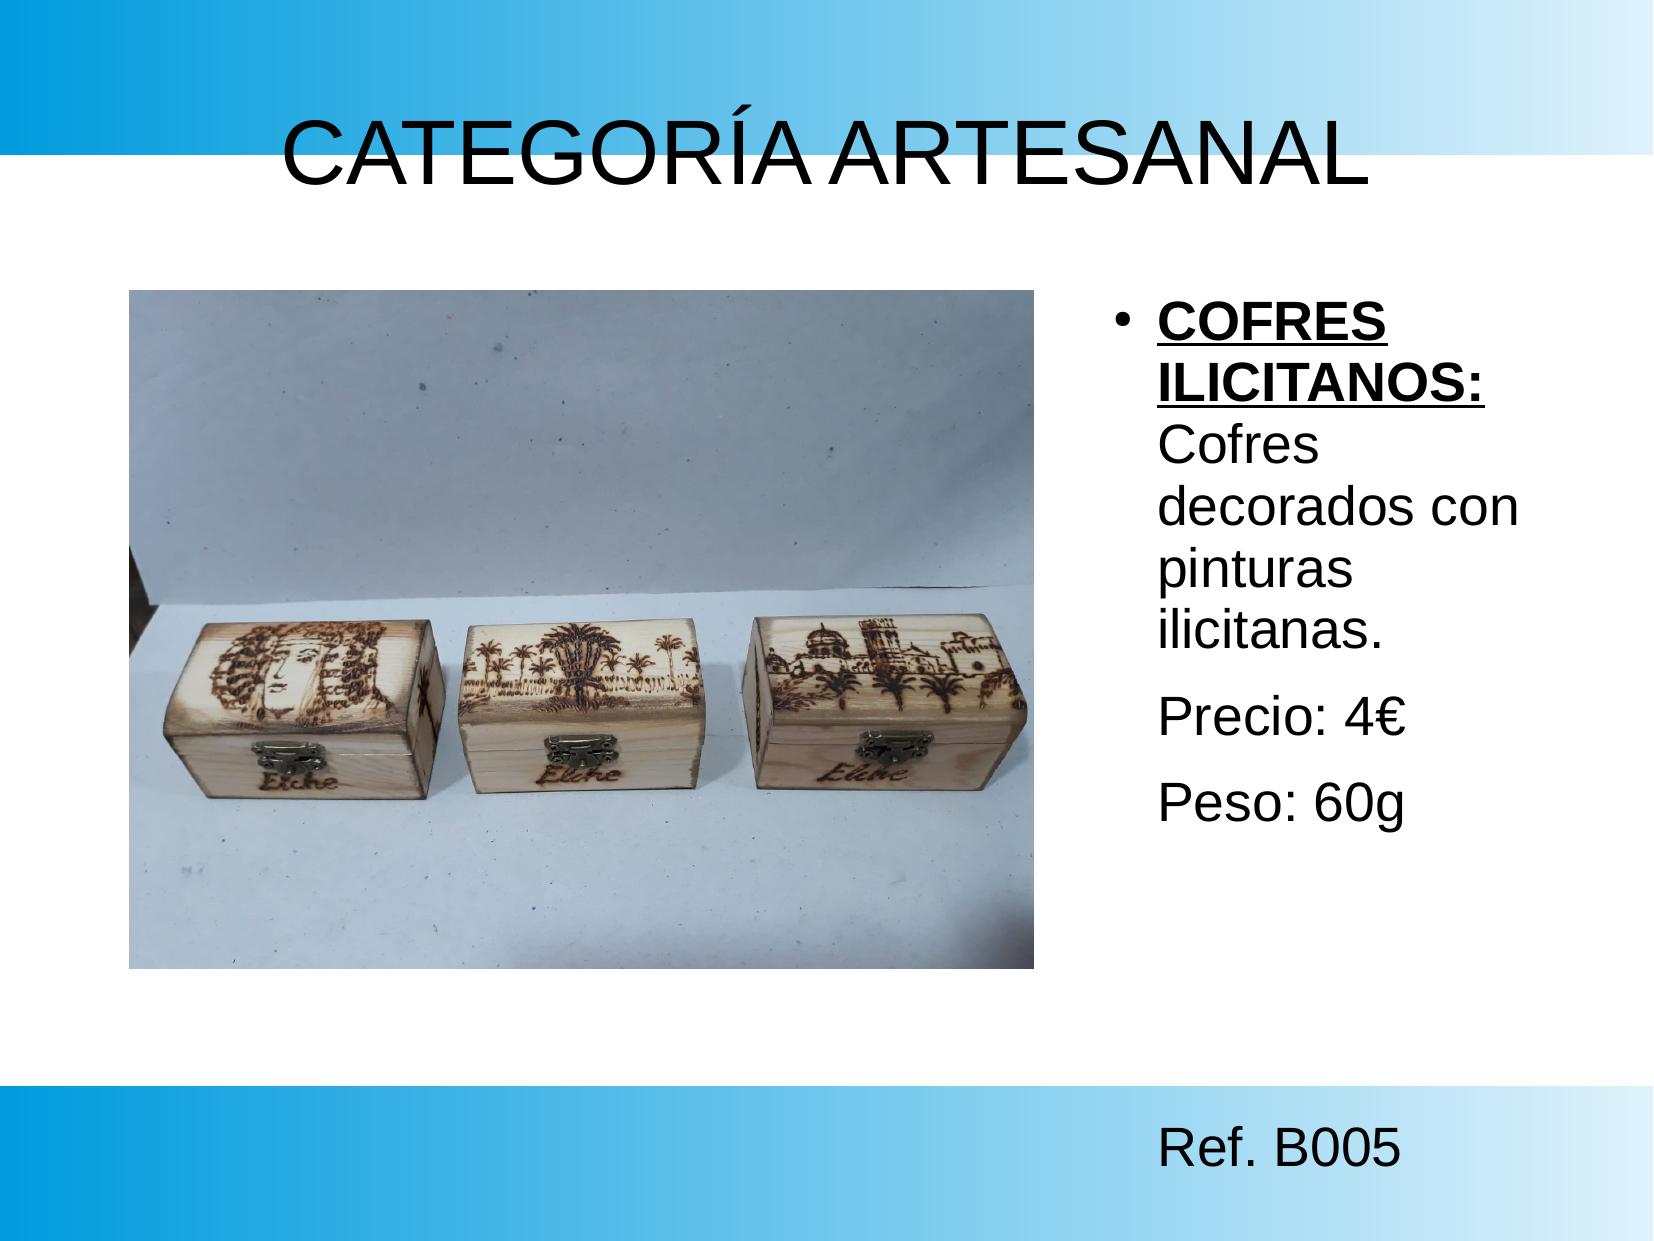

# CATEGORÍA ARTESANAL
COFRES ILICITANOS: Cofres decorados con pinturas ilicitanas.
Precio: 4€
Peso: 60g
Ref. B005